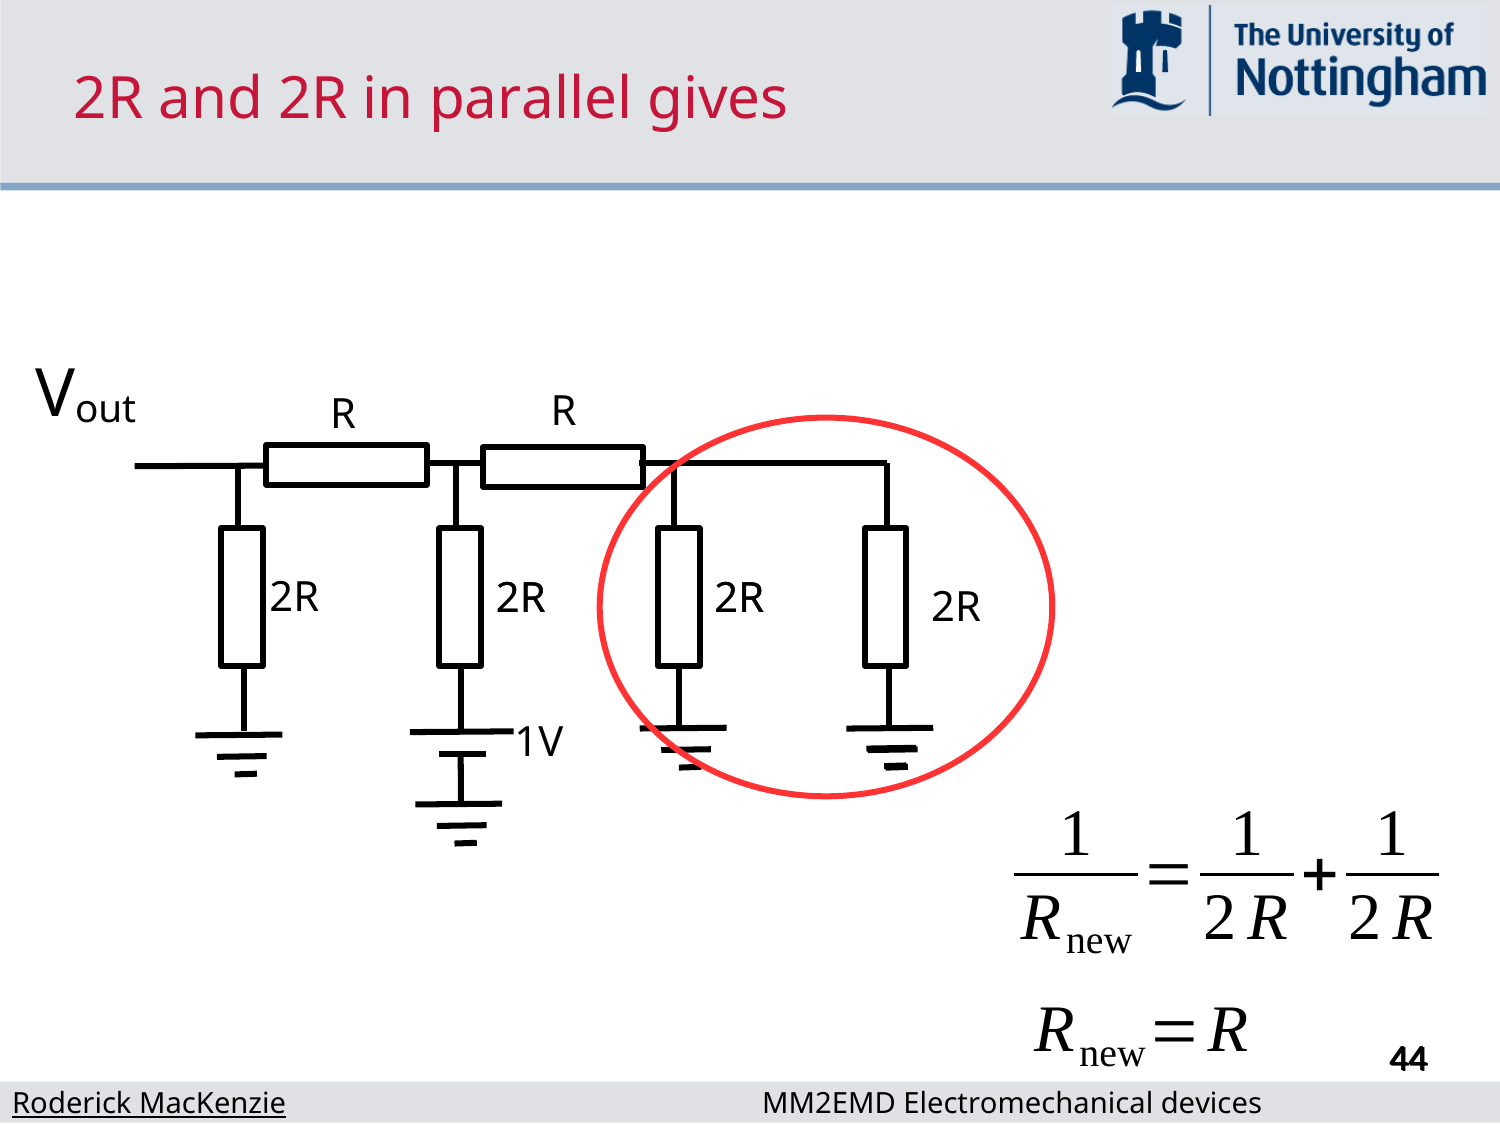

# 2R and 2R in parallel gives
Vout
R
R
2R
2R
2R
2R
2R
2R
1V